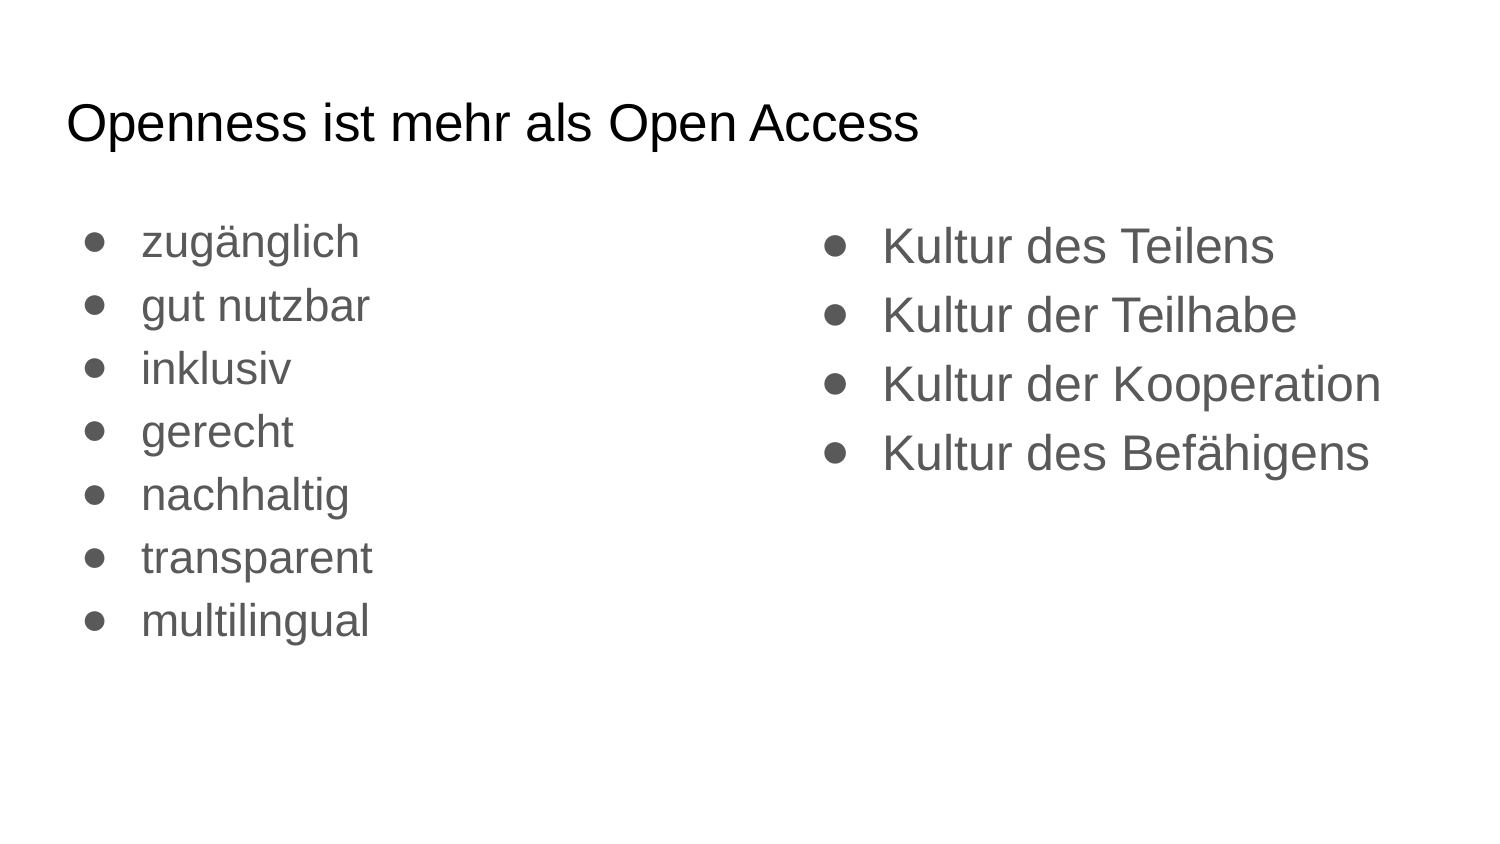

# Openness ist mehr als Open Access
zugänglich
gut nutzbar
inklusiv
gerecht
nachhaltig
transparent
multilingual
Kultur des Teilens
Kultur der Teilhabe
Kultur der Kooperation
Kultur des Befähigens